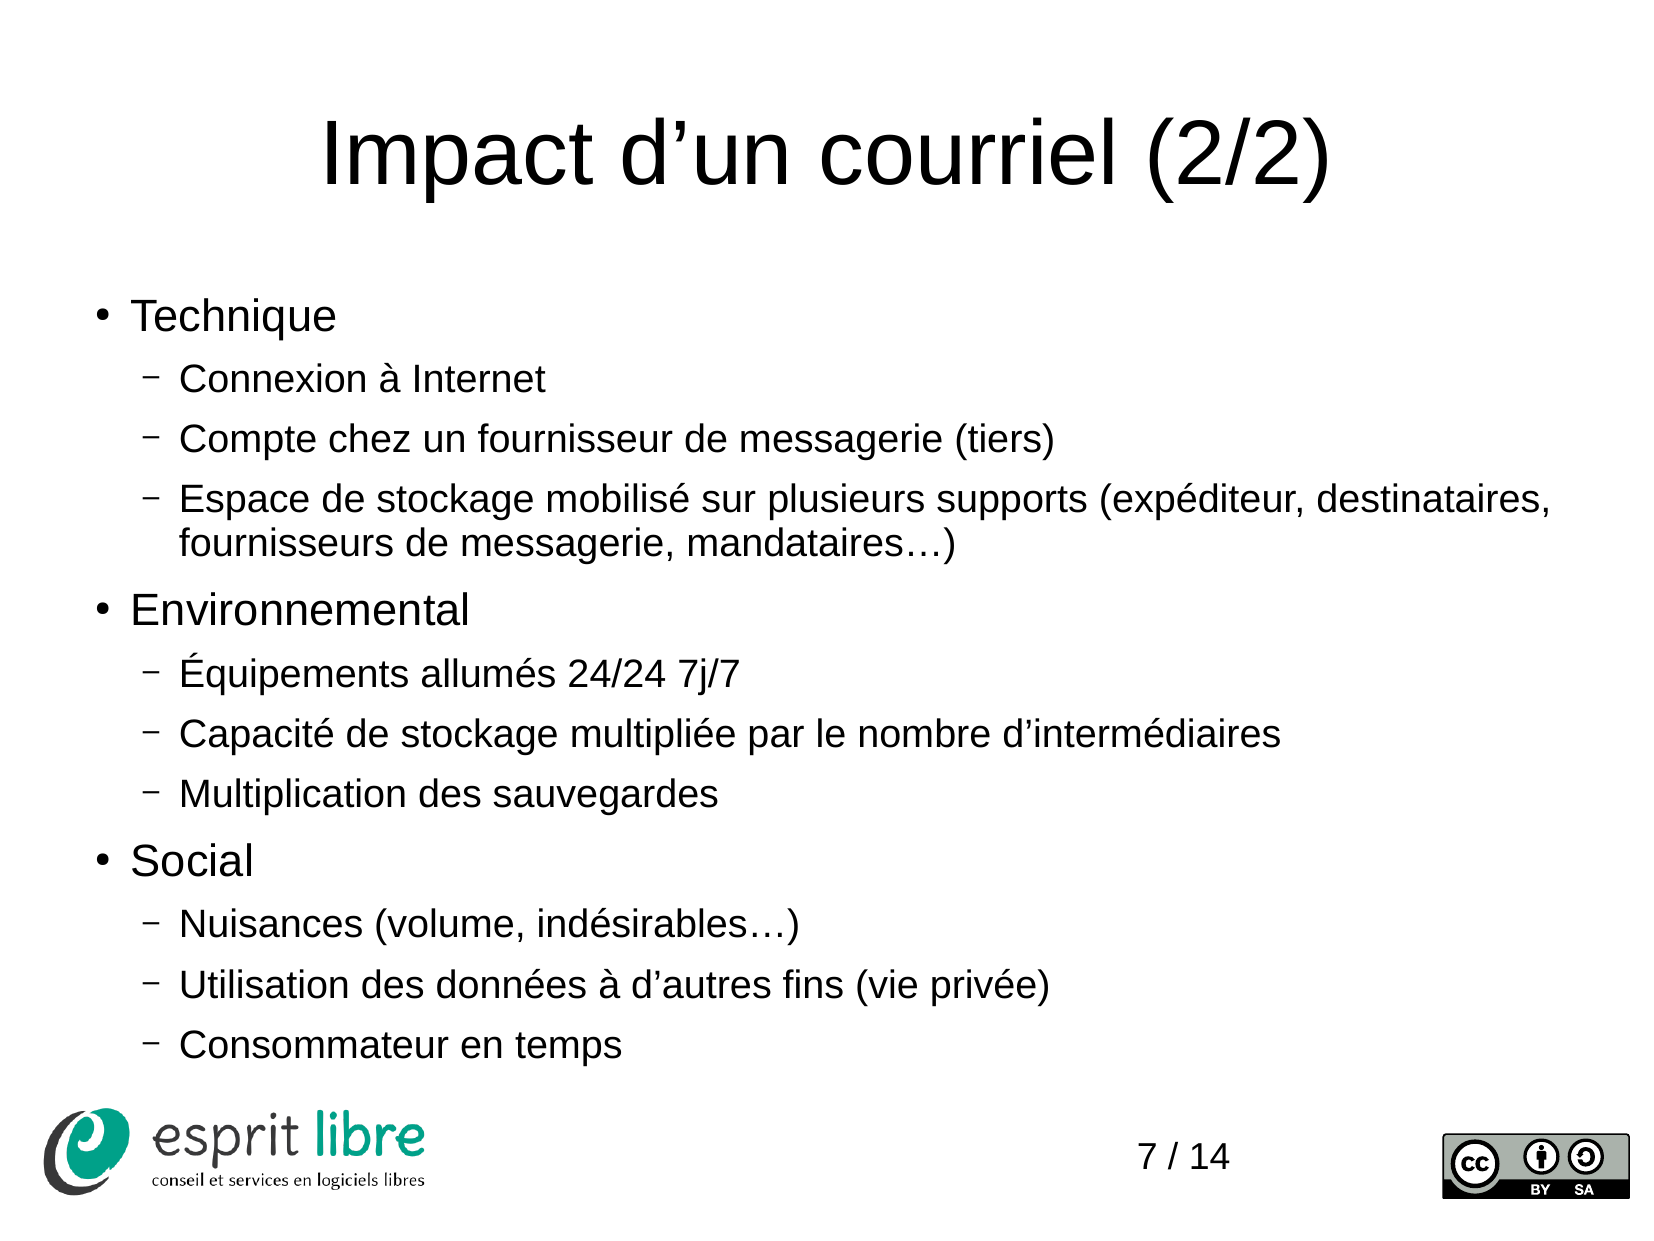

# Impact d’un courriel (2/2)
Technique
Connexion à Internet
Compte chez un fournisseur de messagerie (tiers)
Espace de stockage mobilisé sur plusieurs supports (expéditeur, destinataires, fournisseurs de messagerie, mandataires…)
Environnemental
Équipements allumés 24/24 7j/7
Capacité de stockage multipliée par le nombre d’intermédiaires
Multiplication des sauvegardes
Social
Nuisances (volume, indésirables…)
Utilisation des données à d’autres fins (vie privée)
Consommateur en temps